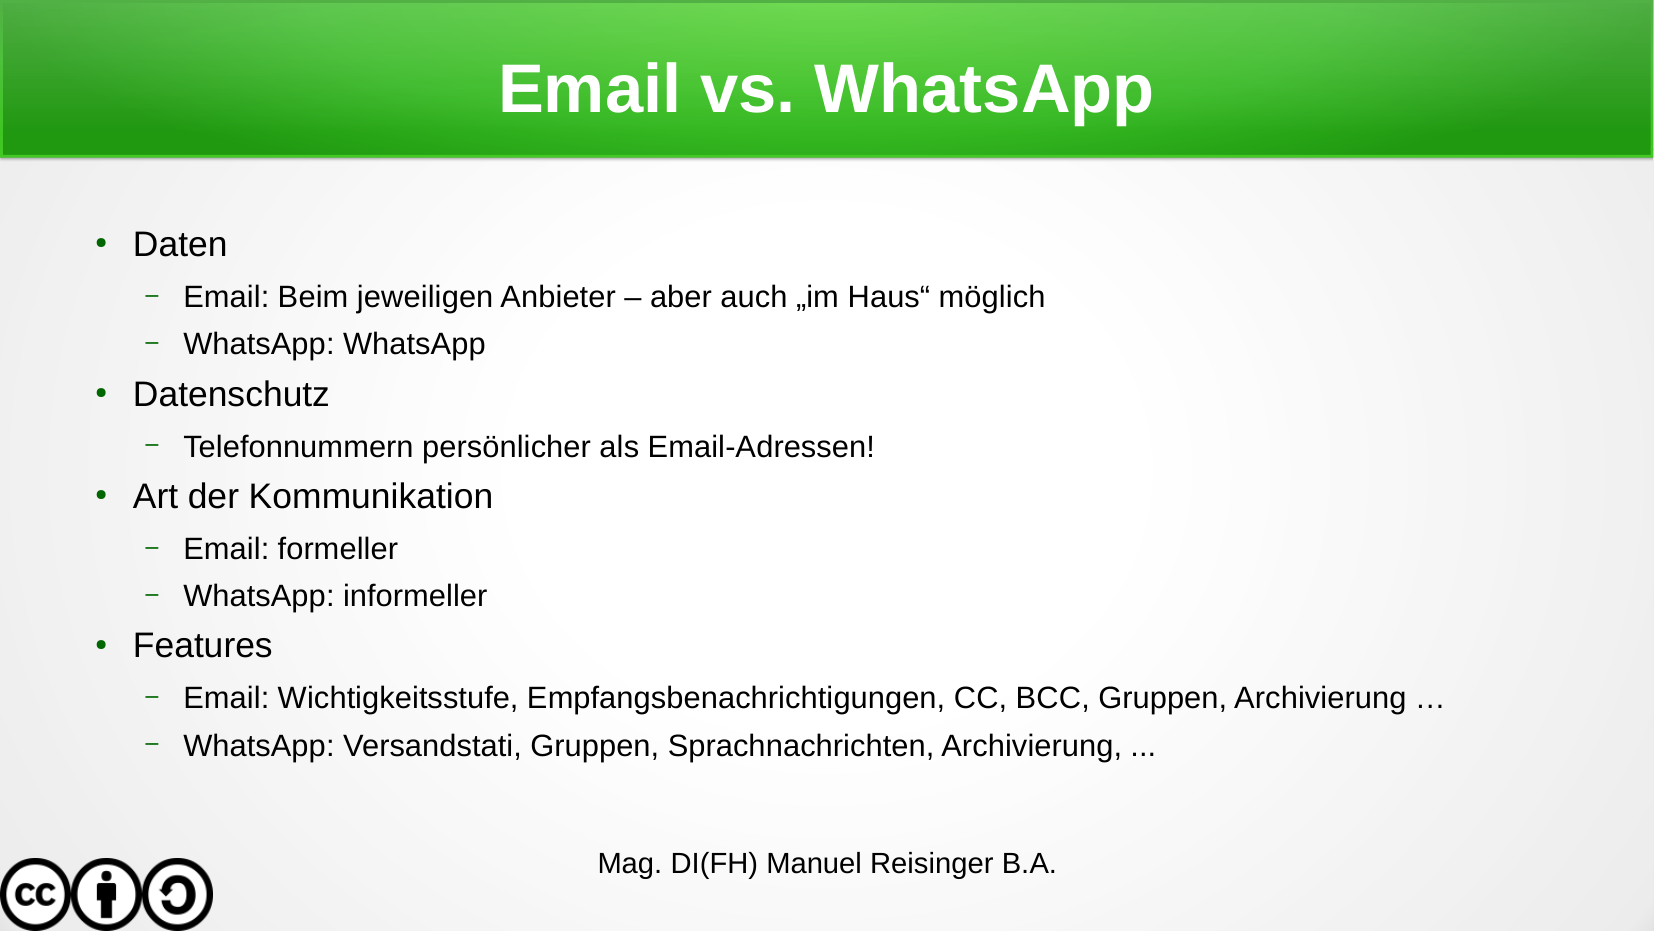

# Email vs. WhatsApp
Daten
Email: Beim jeweiligen Anbieter – aber auch „im Haus“ möglich
WhatsApp: WhatsApp
Datenschutz
Telefonnummern persönlicher als Email-Adressen!
Art der Kommunikation
Email: formeller
WhatsApp: informeller
Features
Email: Wichtigkeitsstufe, Empfangsbenachrichtigungen, CC, BCC, Gruppen, Archivierung …
WhatsApp: Versandstati, Gruppen, Sprachnachrichten, Archivierung, ...